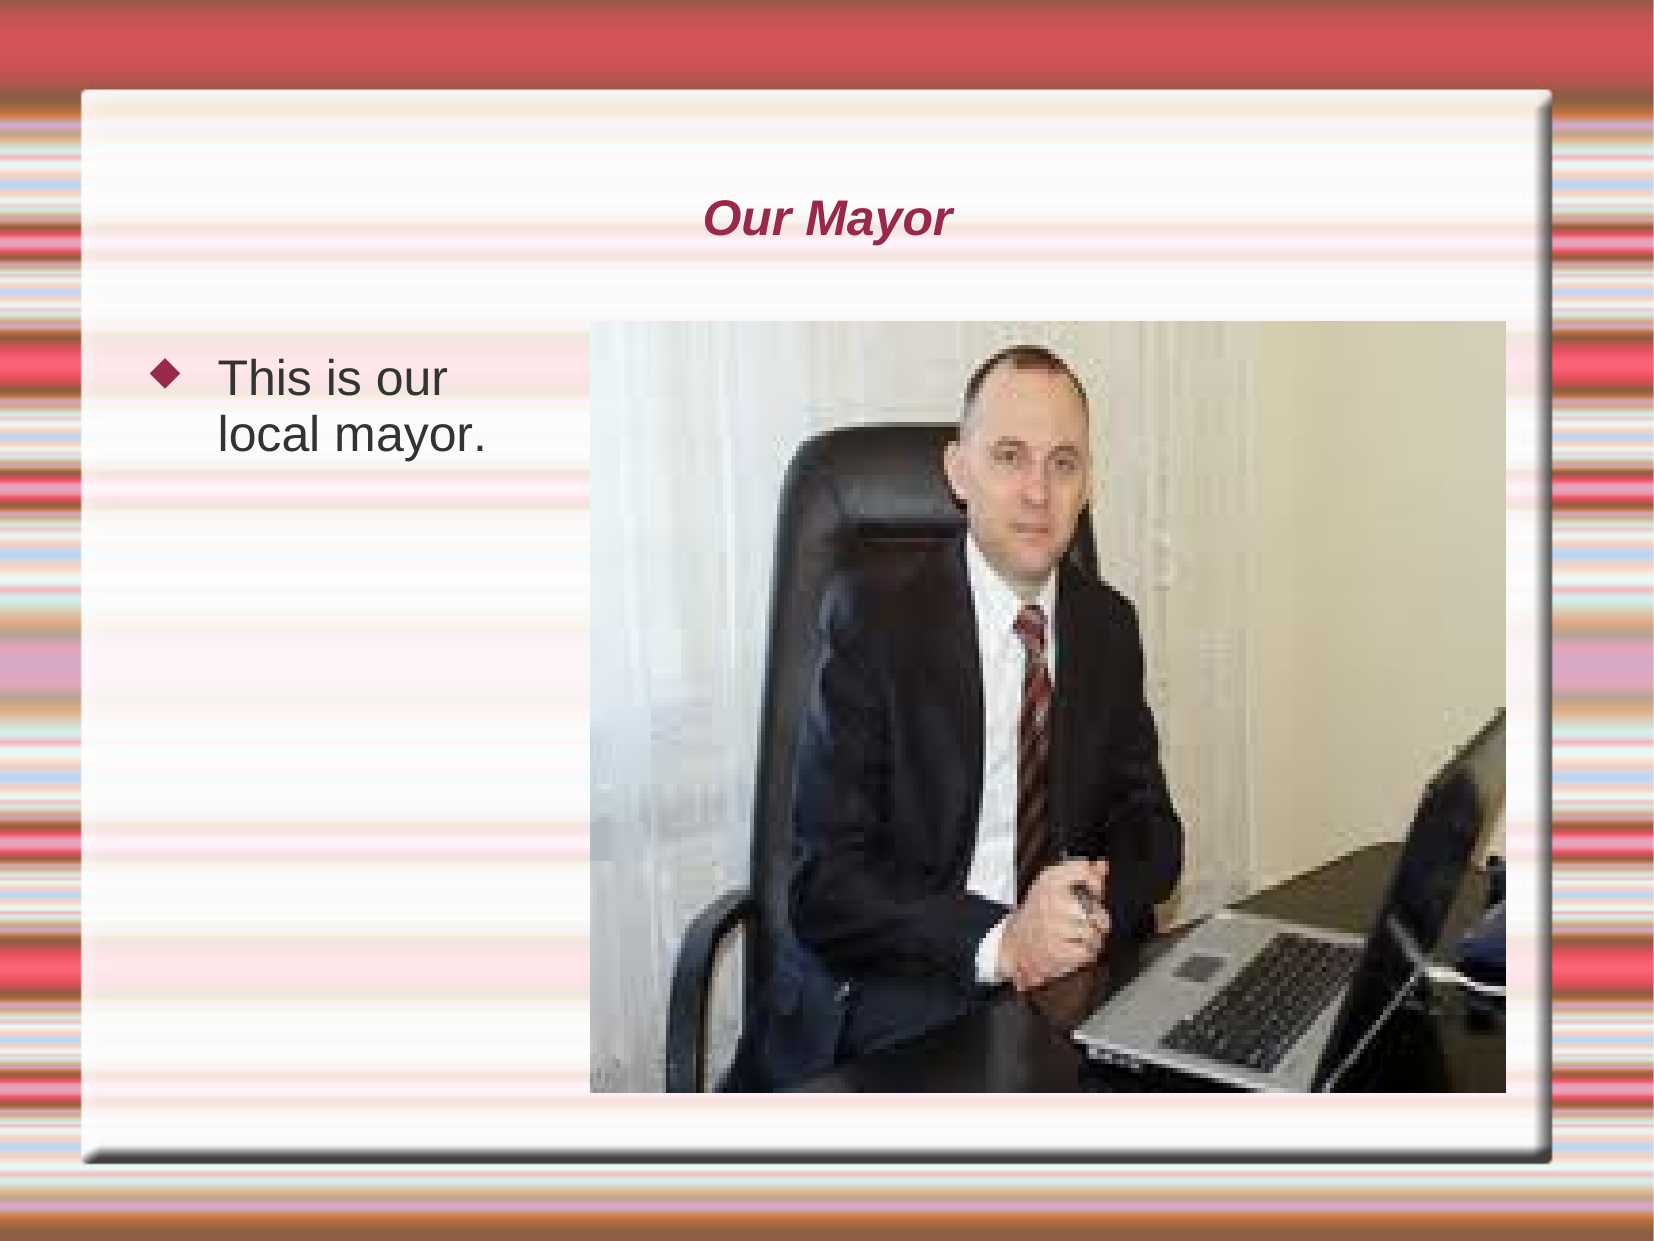

# Our Mayor
This is our local mayor.